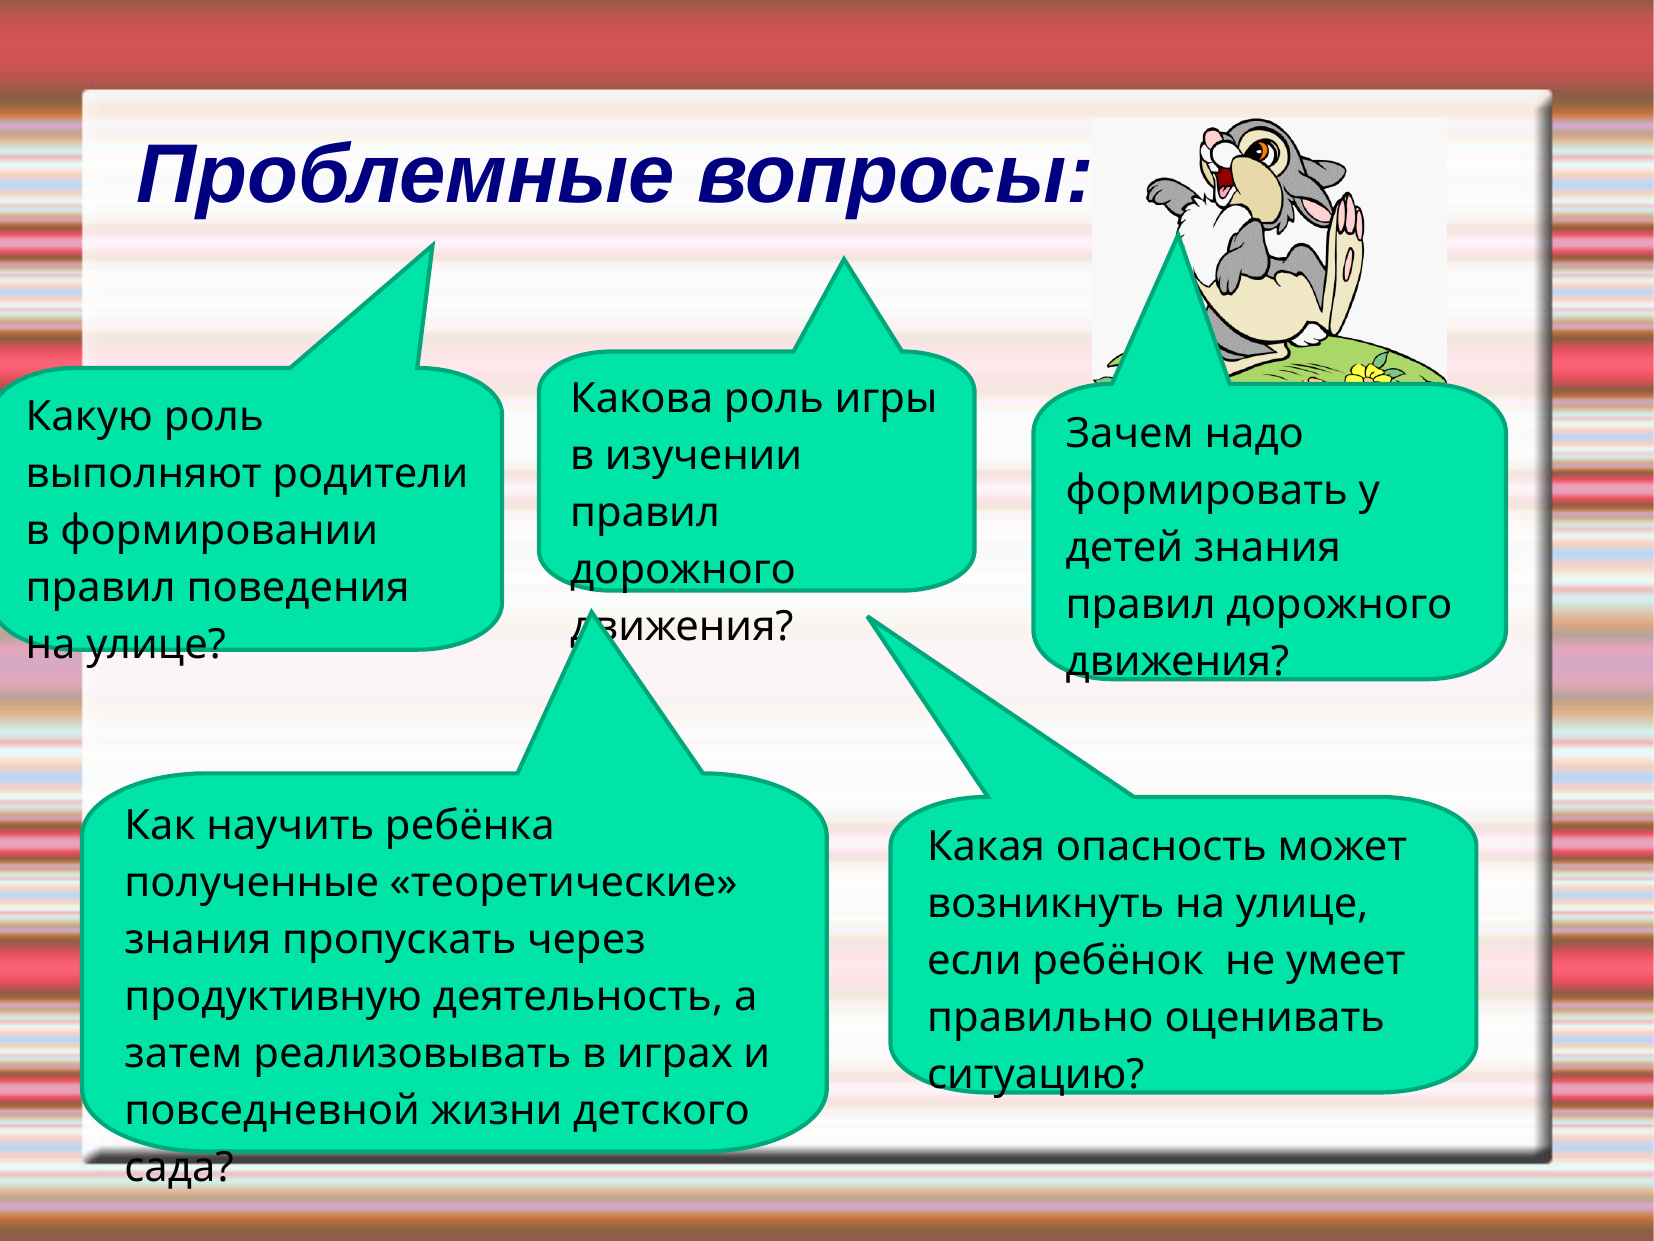

Проблемные вопросы:
Какова роль игры в изучении правил дорожного движения?
Какую роль выполняют родители в формировании правил поведения на улице?
Зачем надо формировать у детей знания правил дорожного движения?
Как научить ребёнка полученные «теоретические» знания пропускать через продуктивную деятельность, а затем реализовывать в играх и повседневной жизни детского сада?
Какая опасность может возникнуть на улице, если ребёнок не умеет правильно оценивать ситуацию?